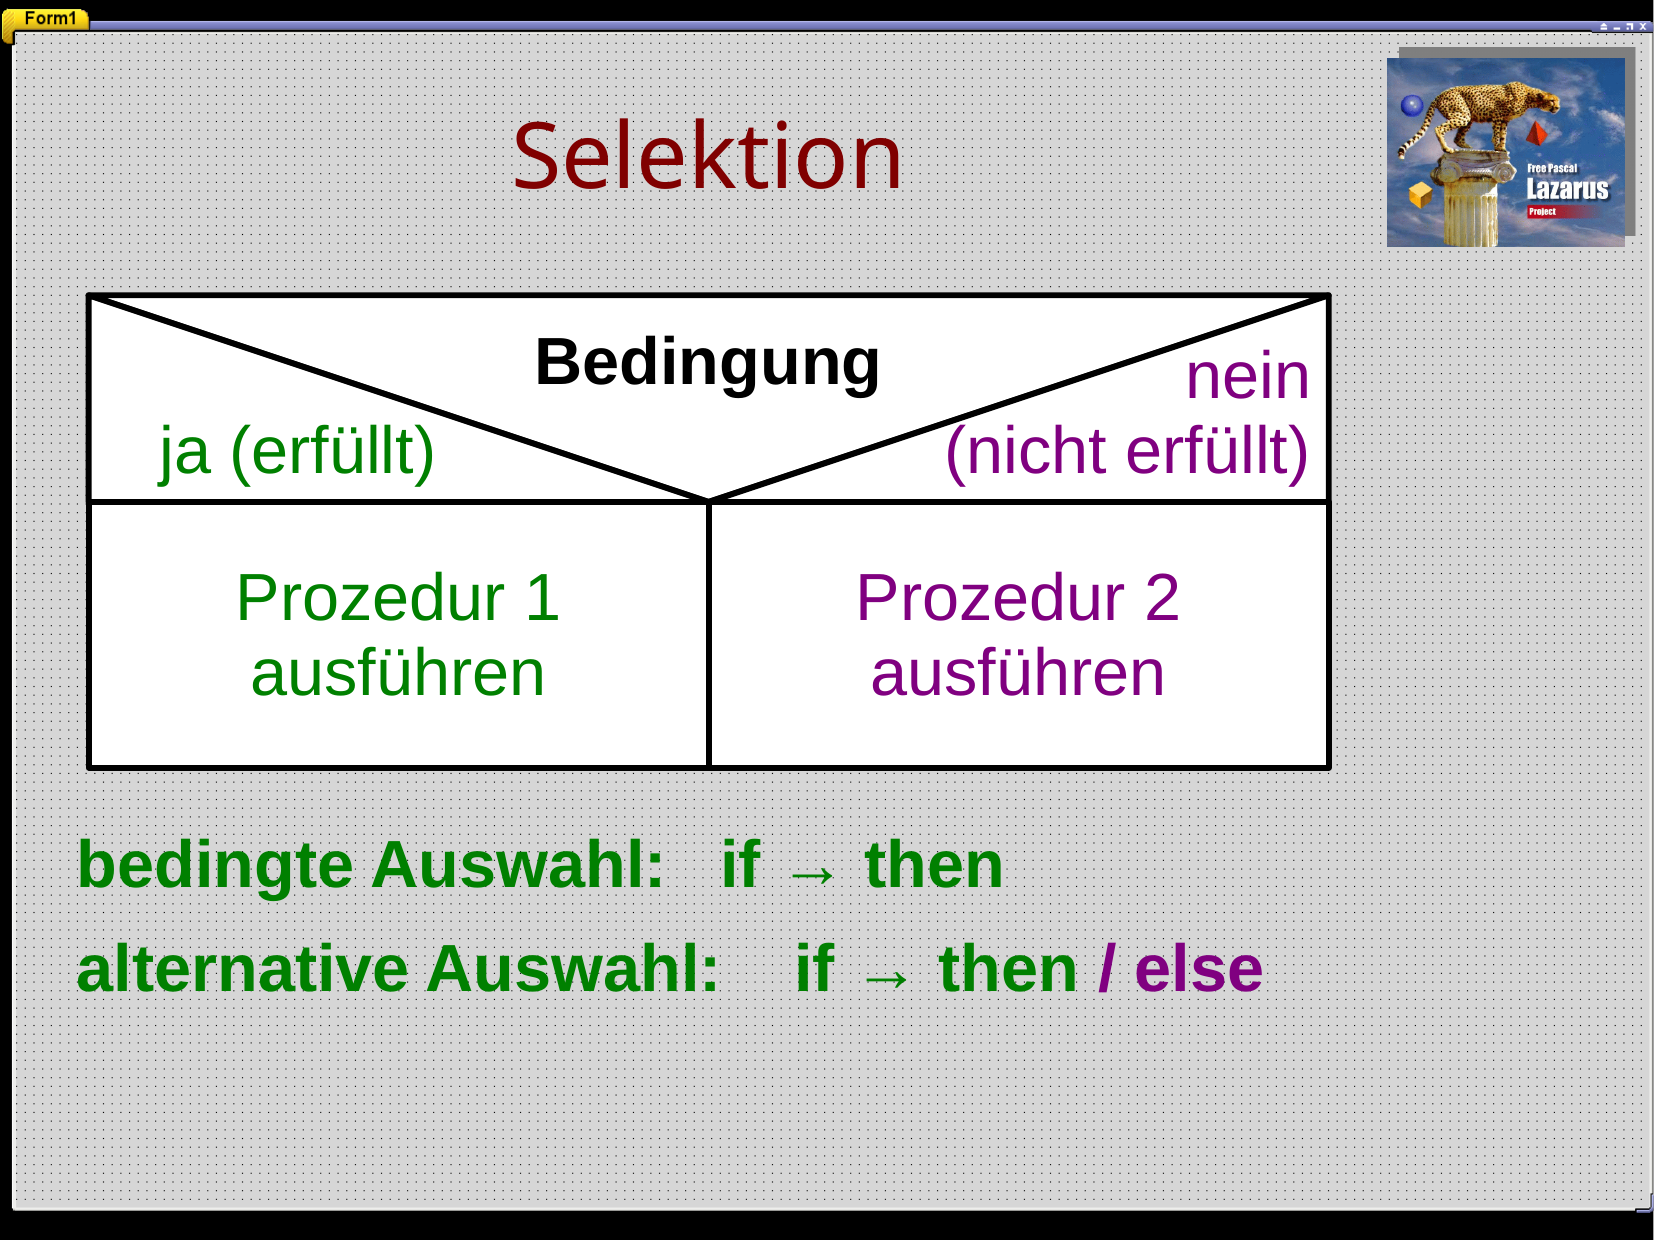

# Selektion
Bedingung
ja (erfüllt)
nein
(nicht erfüllt)
Prozedur 1
ausführen
Prozedur 2
ausführen
bedingte Auswahl:	if → then
alternative Auswahl:	if → then / else